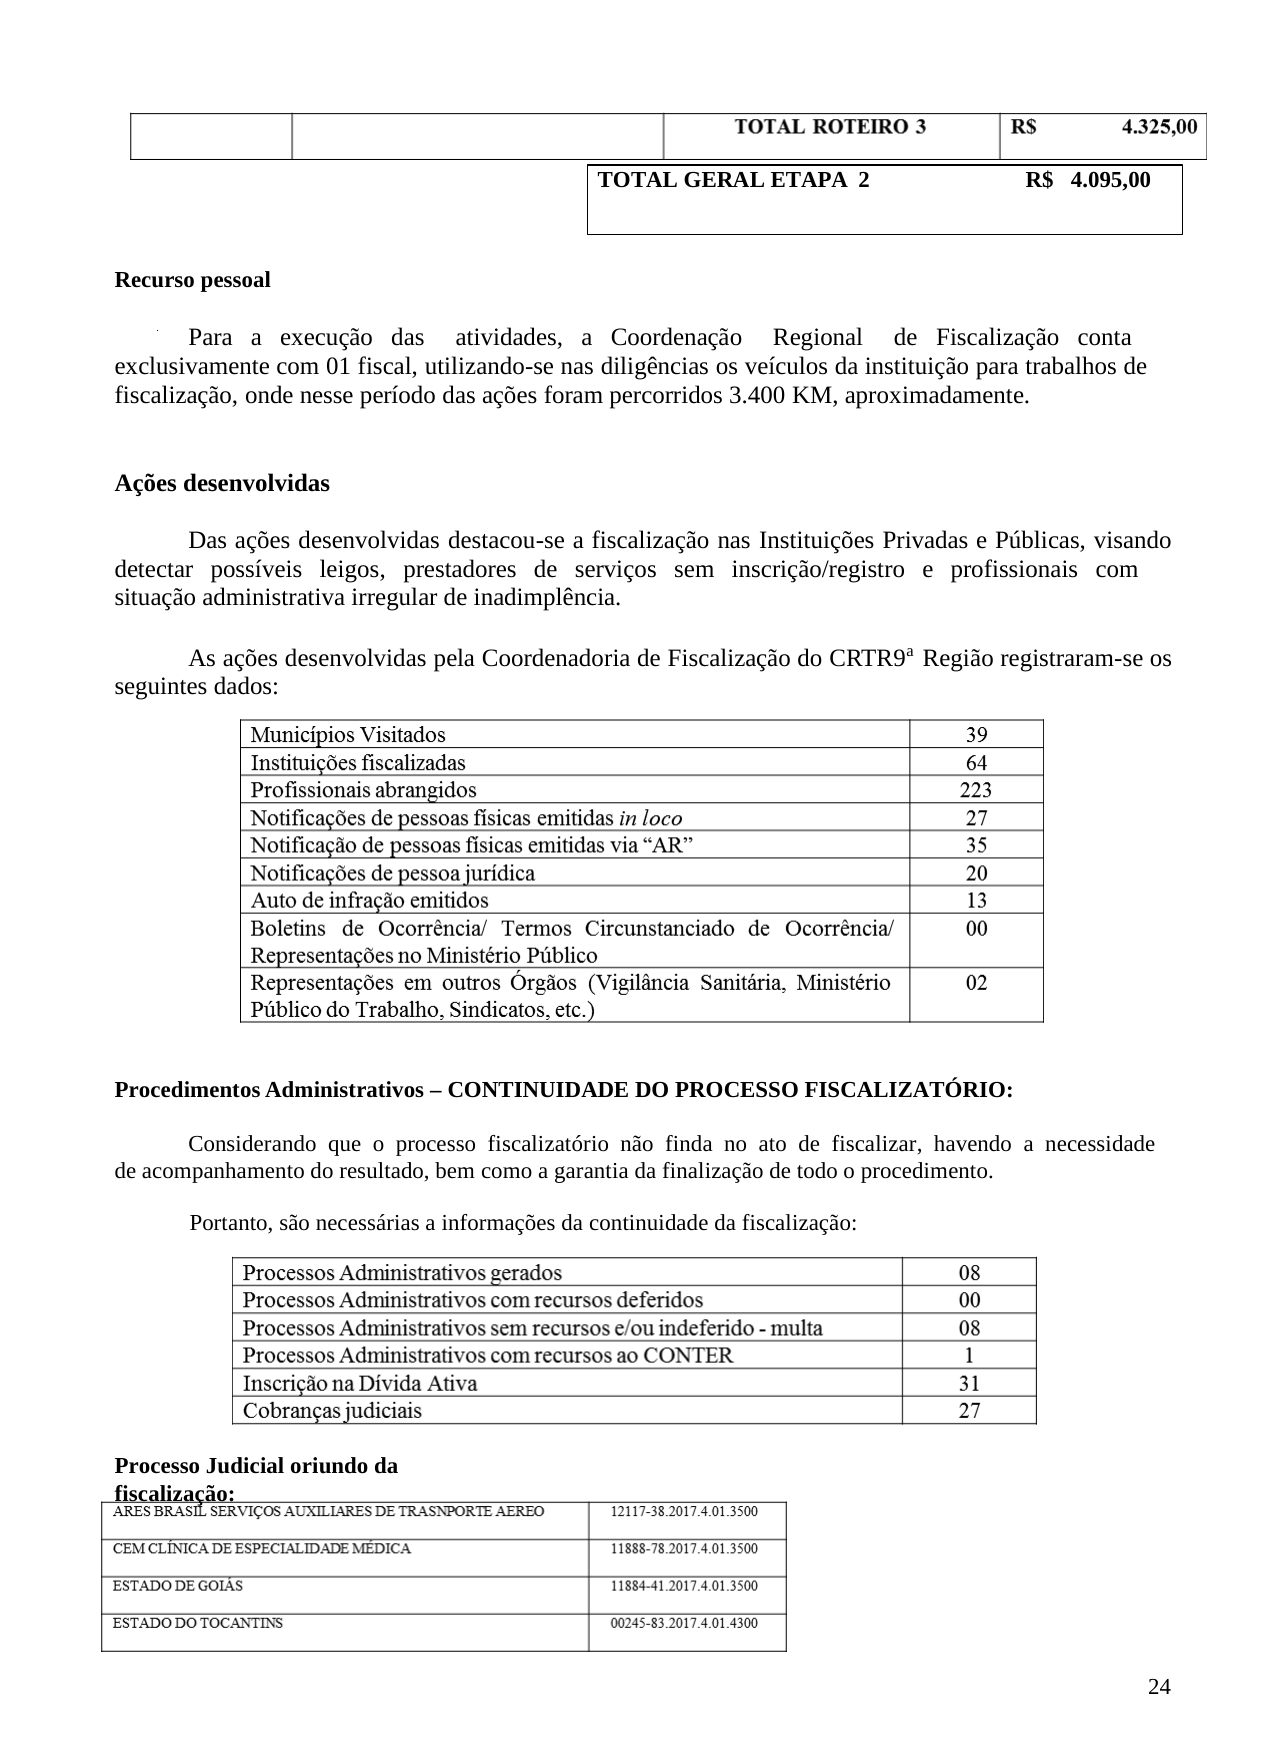

TOTAL GERAL ETAPA 2	R$ 4.095,00
Recurso pessoal
Para a execução das atividades, a Coordenação Regional de Fiscalização conta exclusivamente com 01 fiscal, utilizando-se nas diligências os veículos da instituição para trabalhos de fiscalização, onde nesse período das ações foram percorridos 3.400 KM, aproximadamente.
Ações desenvolvidas
Das ações desenvolvidas destacou-se a fiscalização nas Instituições Privadas e Públicas, visando detectar possíveis leigos, prestadores de serviços sem inscrição/registro e profissionais com situação administrativa irregular de inadimplência.
As ações desenvolvidas pela Coordenadoria de Fiscalização do CRTR9a Região registraram-se os seguintes dados:
Procedimentos Administrativos – CONTINUIDADE DO PROCESSO FISCALIZATÓRIO:
Considerando que o processo fiscalizatório não finda no ato de fiscalizar, havendo a necessidade de acompanhamento do resultado, bem como a garantia da finalização de todo o procedimento.
Portanto, são necessárias a informações da continuidade da fiscalização:
Processo Judicial oriundo da fiscalização: